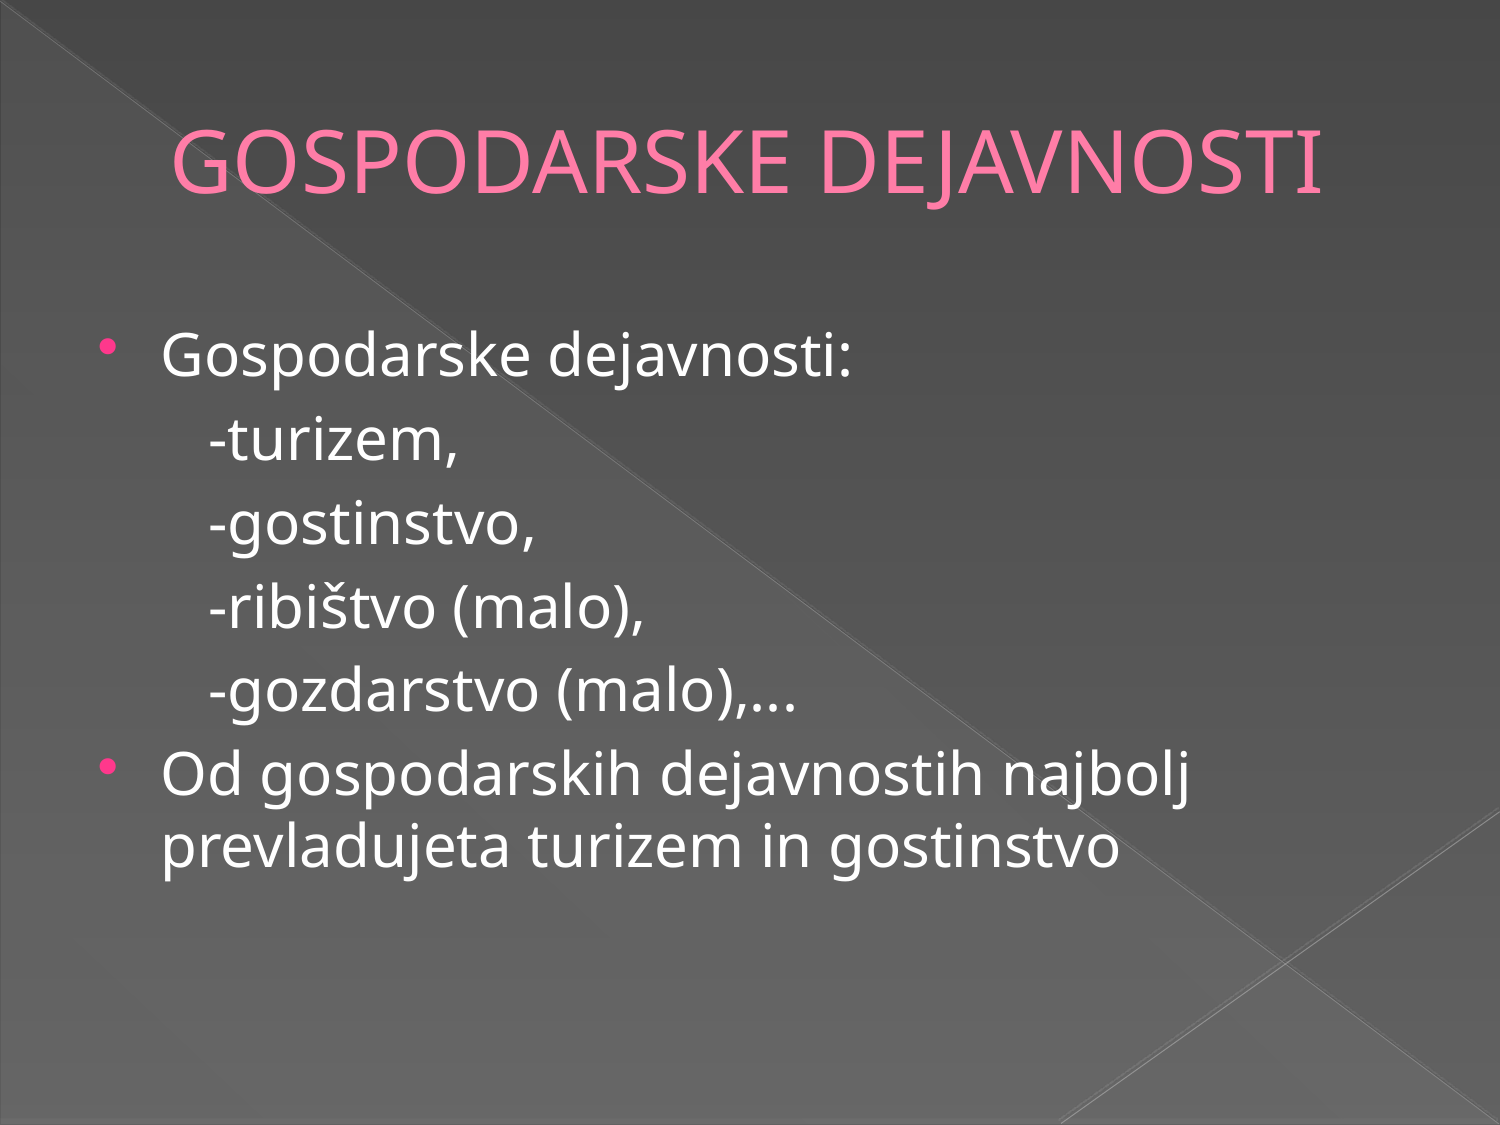

# GOSPODARSKE DEJAVNOSTI
Gospodarske dejavnosti:
 -turizem,
 -gostinstvo,
 -ribištvo (malo),
 -gozdarstvo (malo),...
Od gospodarskih dejavnostih najbolj prevladujeta turizem in gostinstvo